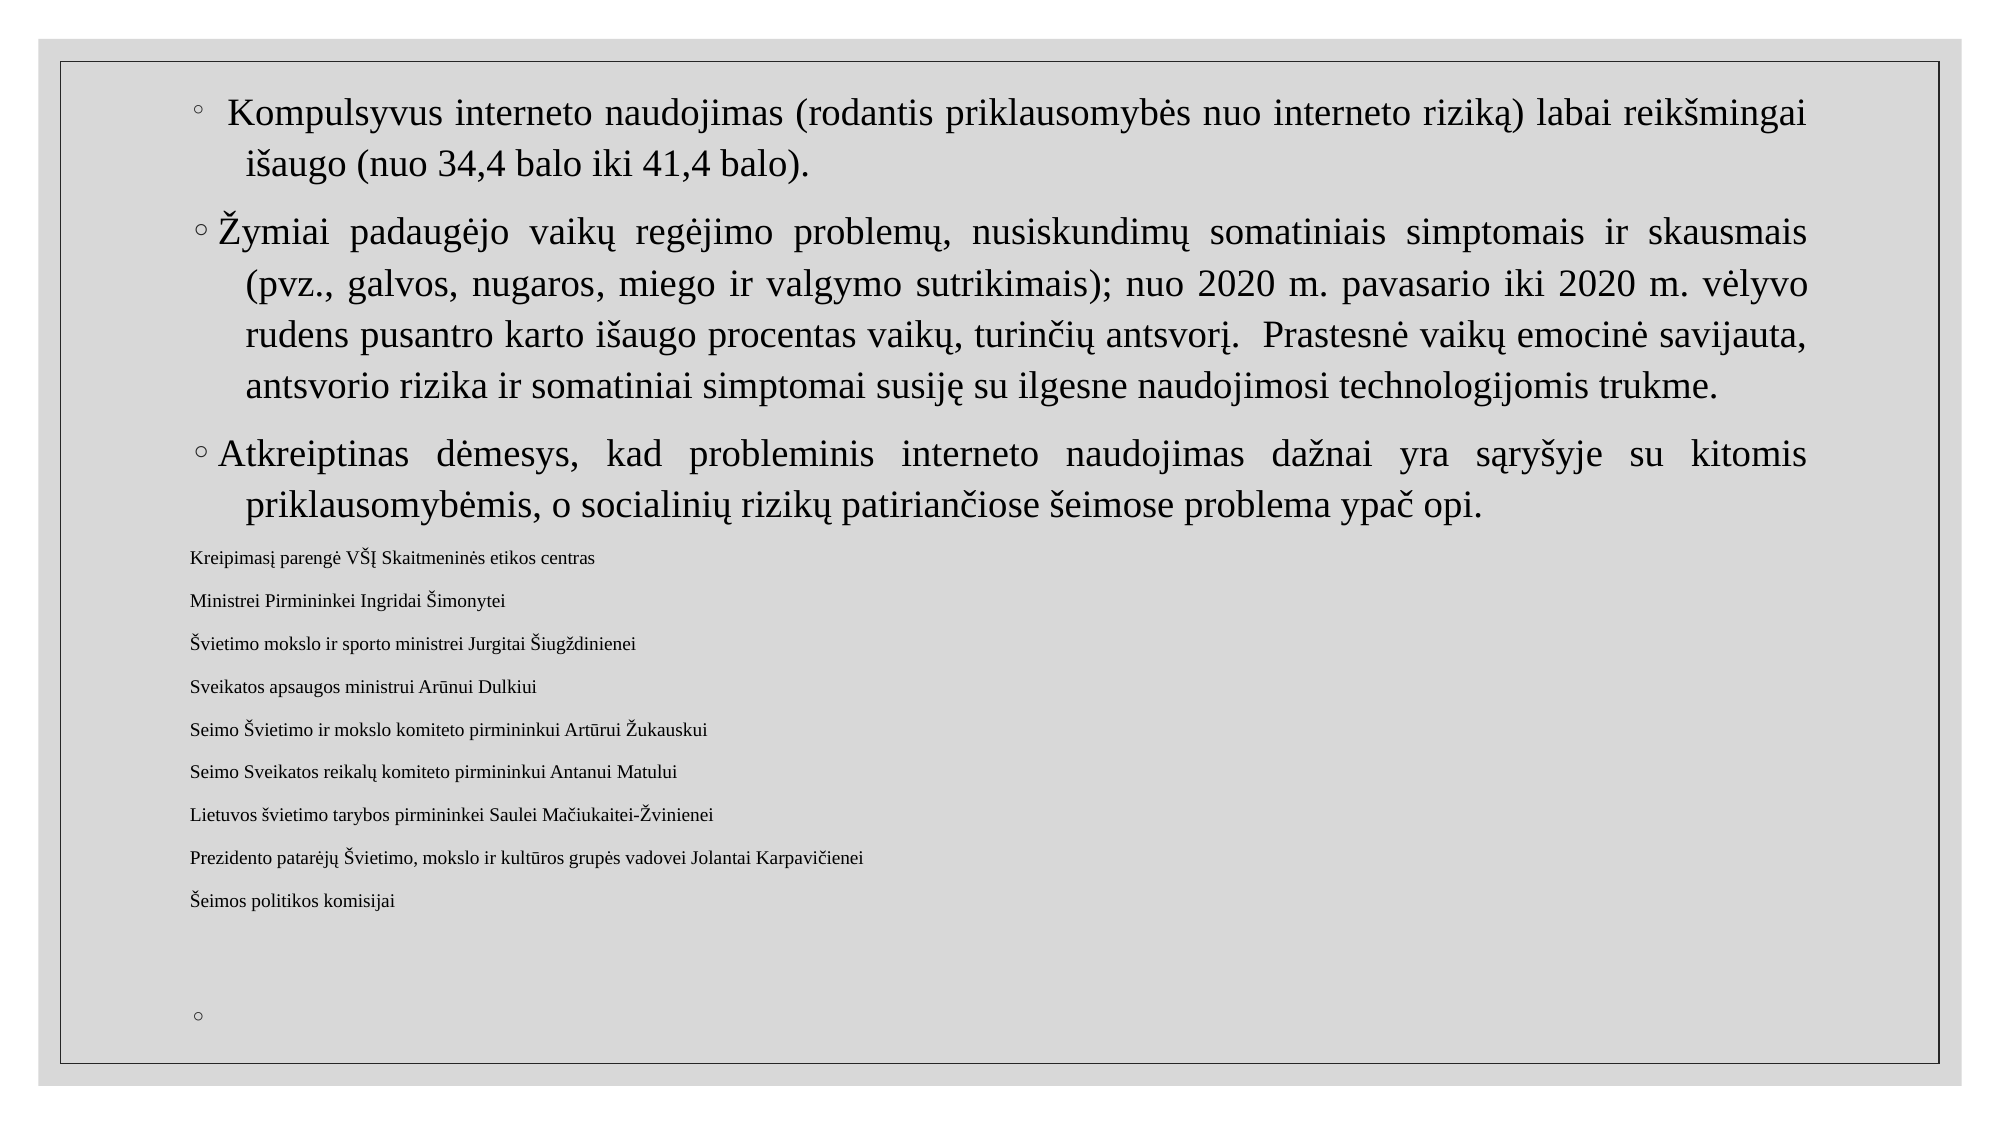

# Kompulsyvus interneto naudojimas (rodantis priklausomybės nuo interneto riziką) labai reikšmingai išaugo (nuo 34,4 balo iki 41,4 balo).
Žymiai padaugėjo vaikų regėjimo problemų, nusiskundimų somatiniais simptomais ir skausmais (pvz., galvos, nugaros, miego ir valgymo sutrikimais); nuo 2020 m. pavasario iki 2020 m. vėlyvo rudens pusantro karto išaugo procentas vaikų, turinčių antsvorį. Prastesnė vaikų emocinė savijauta, antsvorio rizika ir somatiniai simptomai susiję su ilgesne naudojimosi technologijomis trukme.
Atkreiptinas dėmesys, kad probleminis interneto naudojimas dažnai yra sąryšyje su kitomis priklausomybėmis, o socialinių rizikų patiriančiose šeimose problema ypač opi.
Kreipimasį parengė VŠĮ Skaitmeninės etikos centras
Ministrei Pirmininkei Ingridai Šimonytei
Švietimo mokslo ir sporto ministrei Jurgitai Šiugždinienei
Sveikatos apsaugos ministrui Arūnui Dulkiui
Seimo Švietimo ir mokslo komiteto pirmininkui Artūrui Žukauskui
Seimo Sveikatos reikalų komiteto pirmininkui Antanui Matului
Lietuvos švietimo tarybos pirmininkei Saulei Mačiukaitei-Žvinienei
Prezidento patarėjų Švietimo, mokslo ir kultūros grupės vadovei Jolantai Karpavičienei
Šeimos politikos komisijai